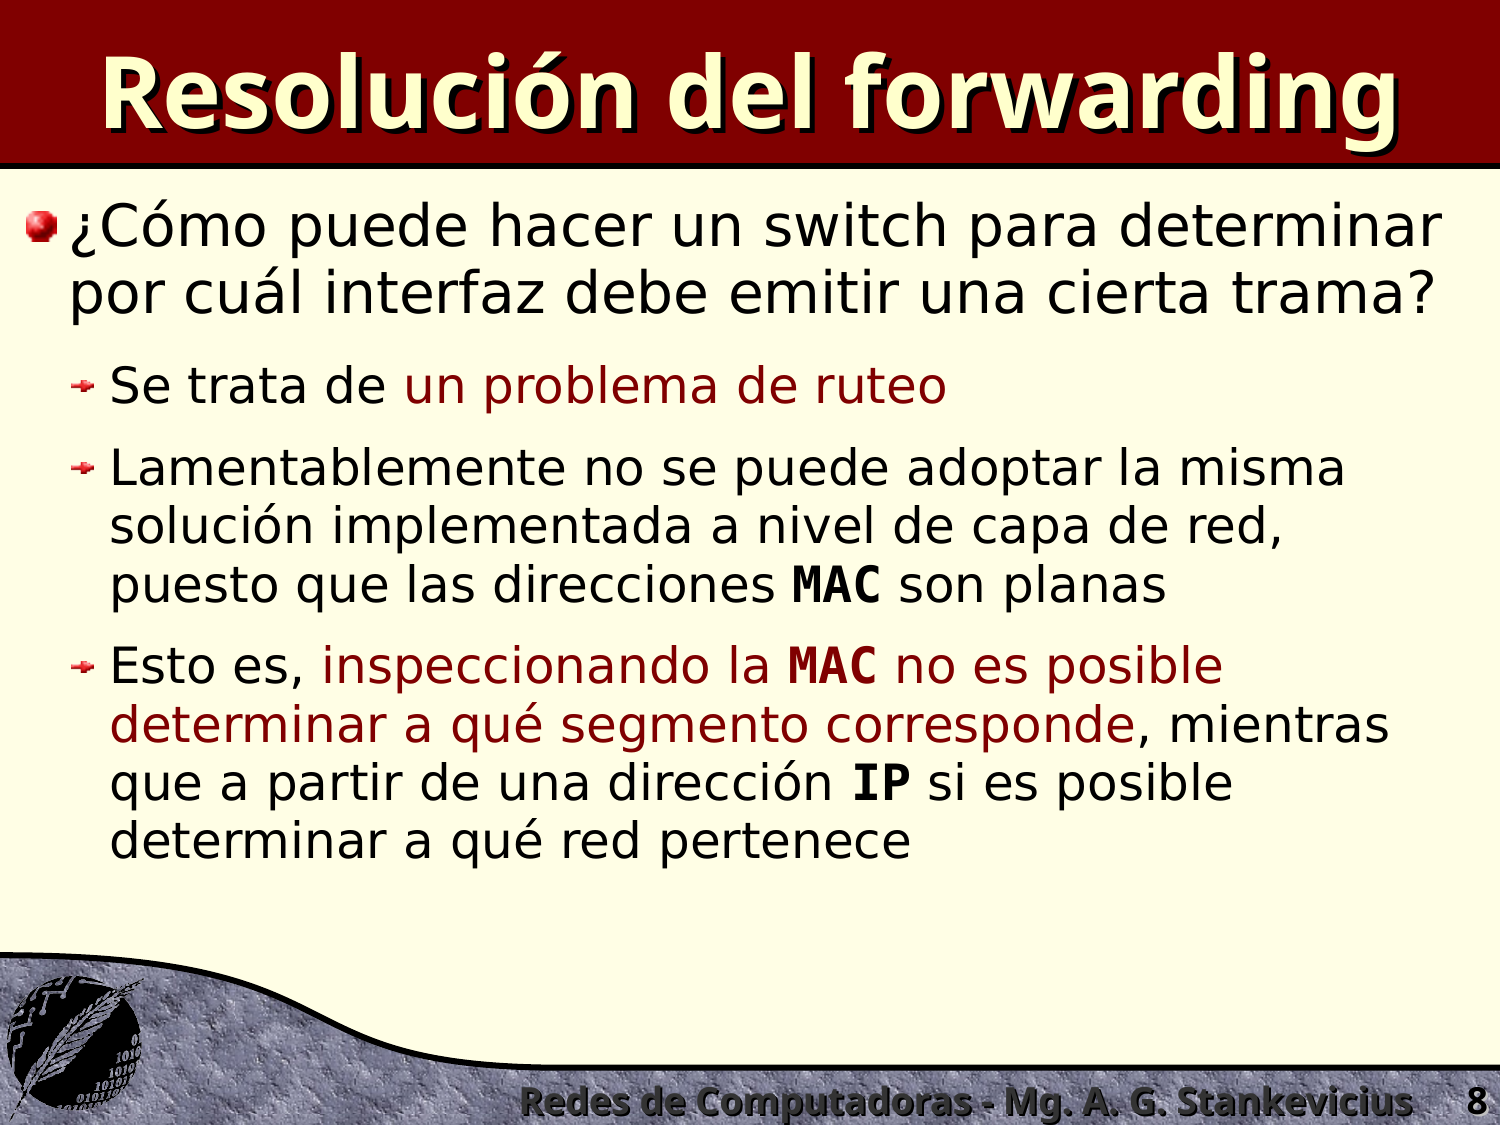

# Resolución del forwarding
¿Cómo puede hacer un switch para determinar por cuál interfaz debe emitir una cierta trama?
Se trata de un problema de ruteo
Lamentablemente no se puede adoptar la misma solución implementada a nivel de capa de red,
puesto que las direcciones MAC son planas
Esto es, inspeccionando la MAC no es posible determinar a qué segmento corresponde, mientras que a partir de una dirección IP si es posible determinar a qué red pertenece
8